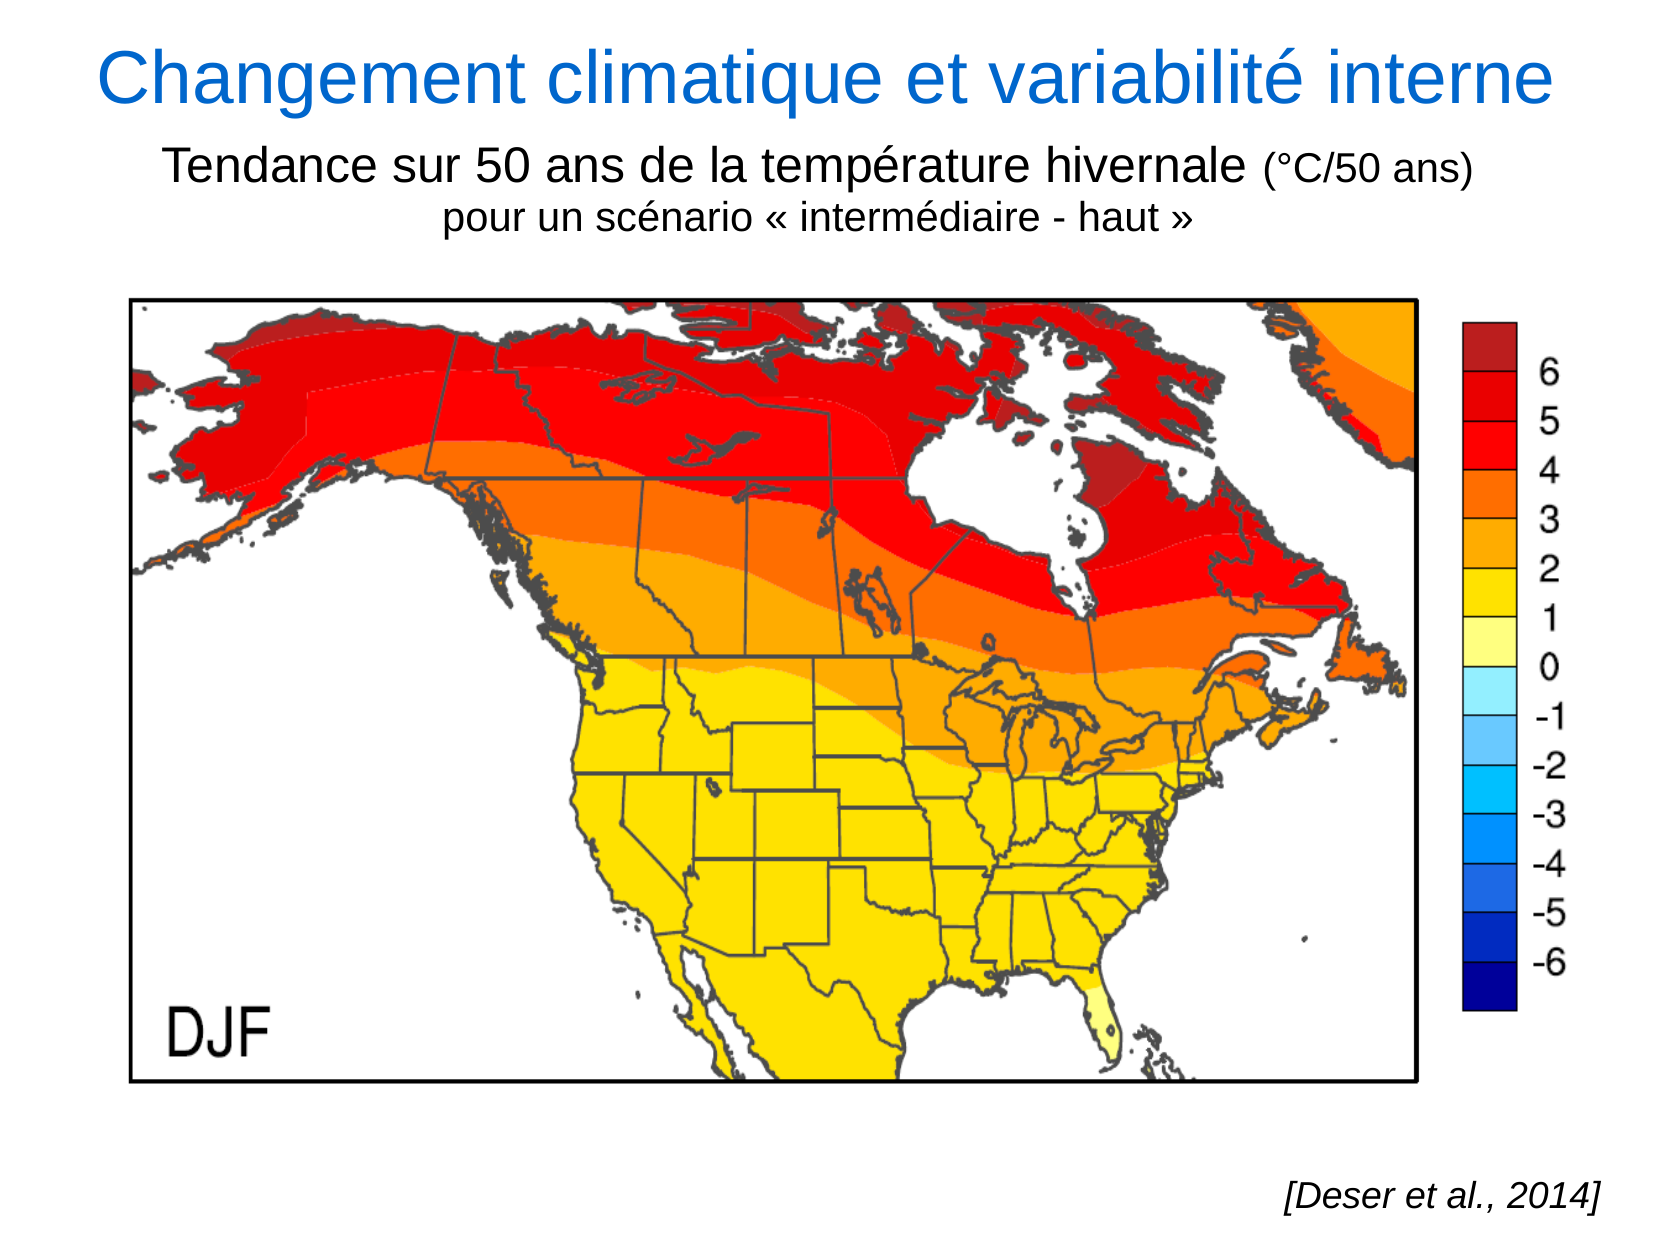

Changement climatique et variabilité interne
Tendance sur 50 ans de la température hivernale (°C/50 ans)
pour un scénario « intermédiaire - haut »
[Deser et al., 2014]